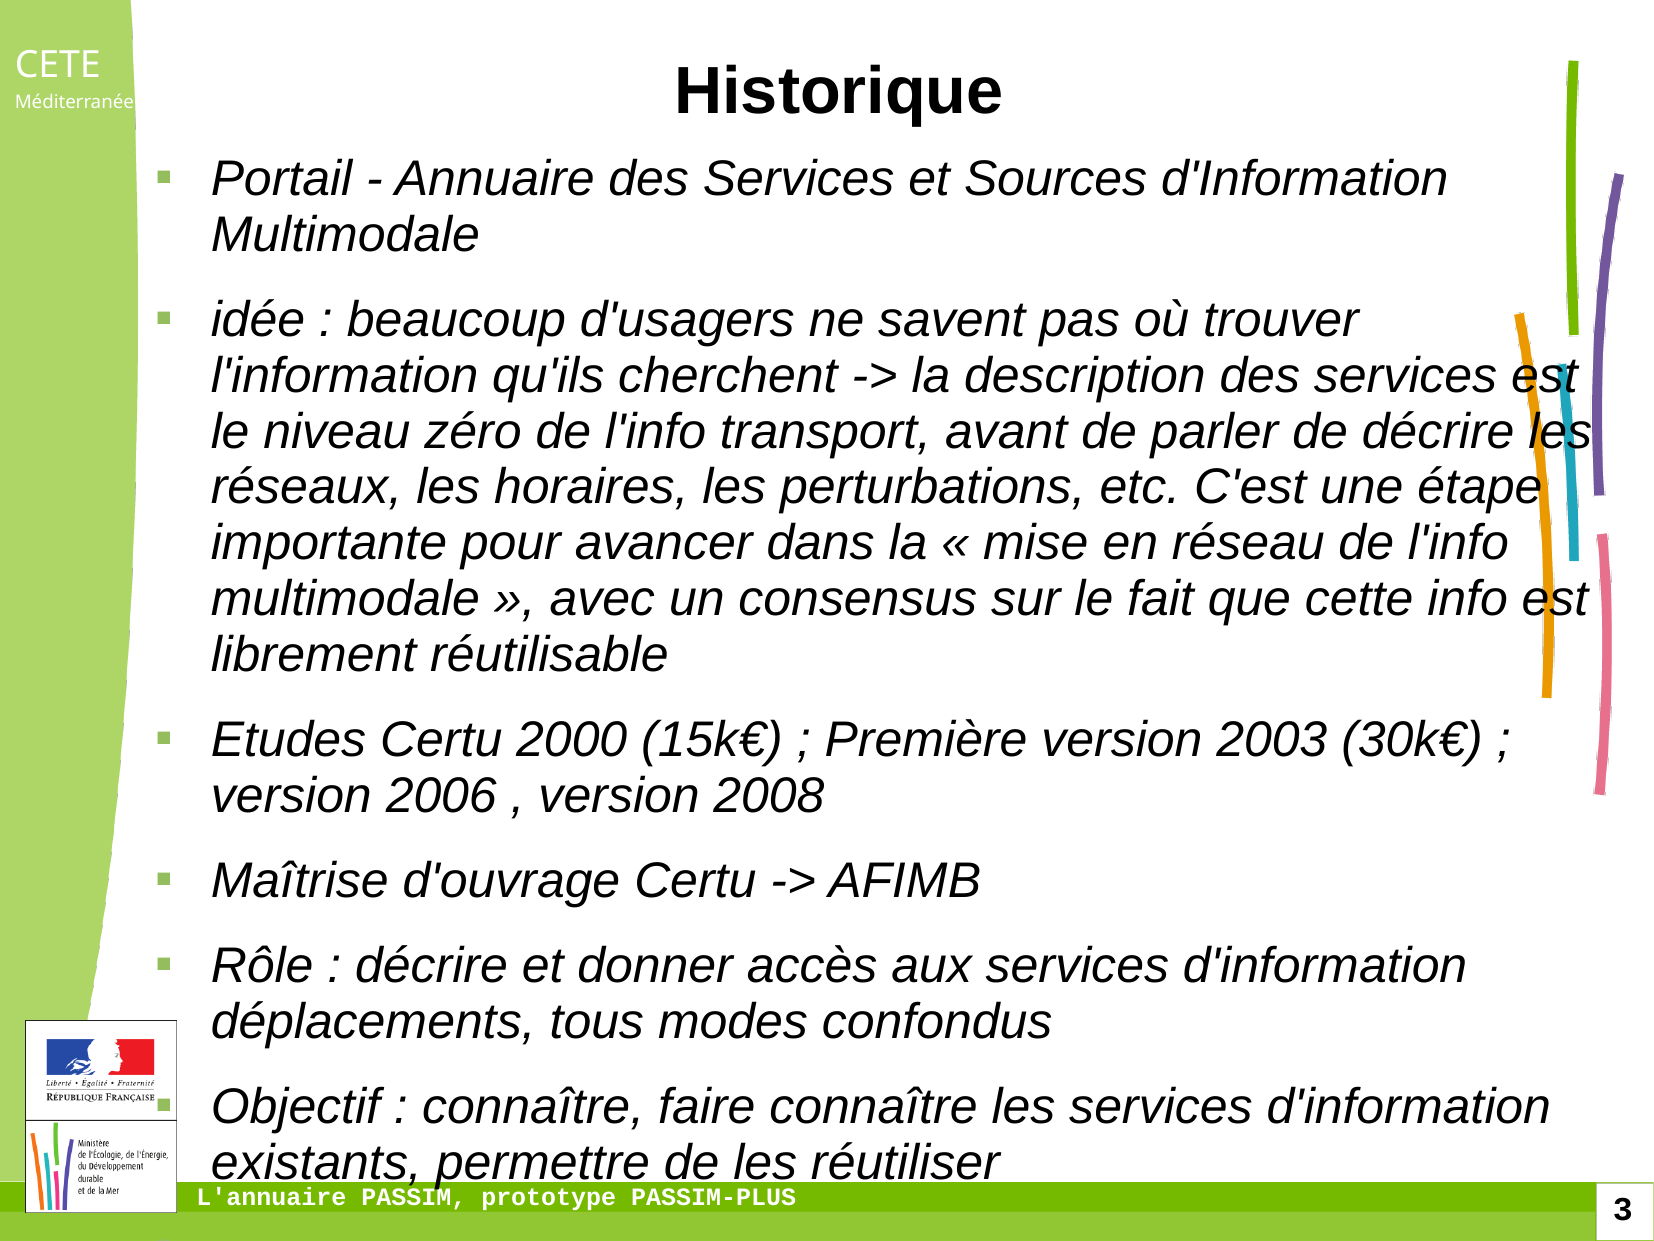

# Historique
Portail - Annuaire des Services et Sources d'Information Multimodale
idée : beaucoup d'usagers ne savent pas où trouver l'information qu'ils cherchent -> la description des services est le niveau zéro de l'info transport, avant de parler de décrire les réseaux, les horaires, les perturbations, etc. C'est une étape importante pour avancer dans la « mise en réseau de l'info multimodale », avec un consensus sur le fait que cette info est librement réutilisable
Etudes Certu 2000 (15k€) ; Première version 2003 (30k€) ; version 2006 , version 2008
Maîtrise d'ouvrage Certu -> AFIMB
Rôle : décrire et donner accès aux services d'information déplacements, tous modes confondus
Objectif : connaître, faire connaître les services d'information existants, permettre de les réutiliser
3